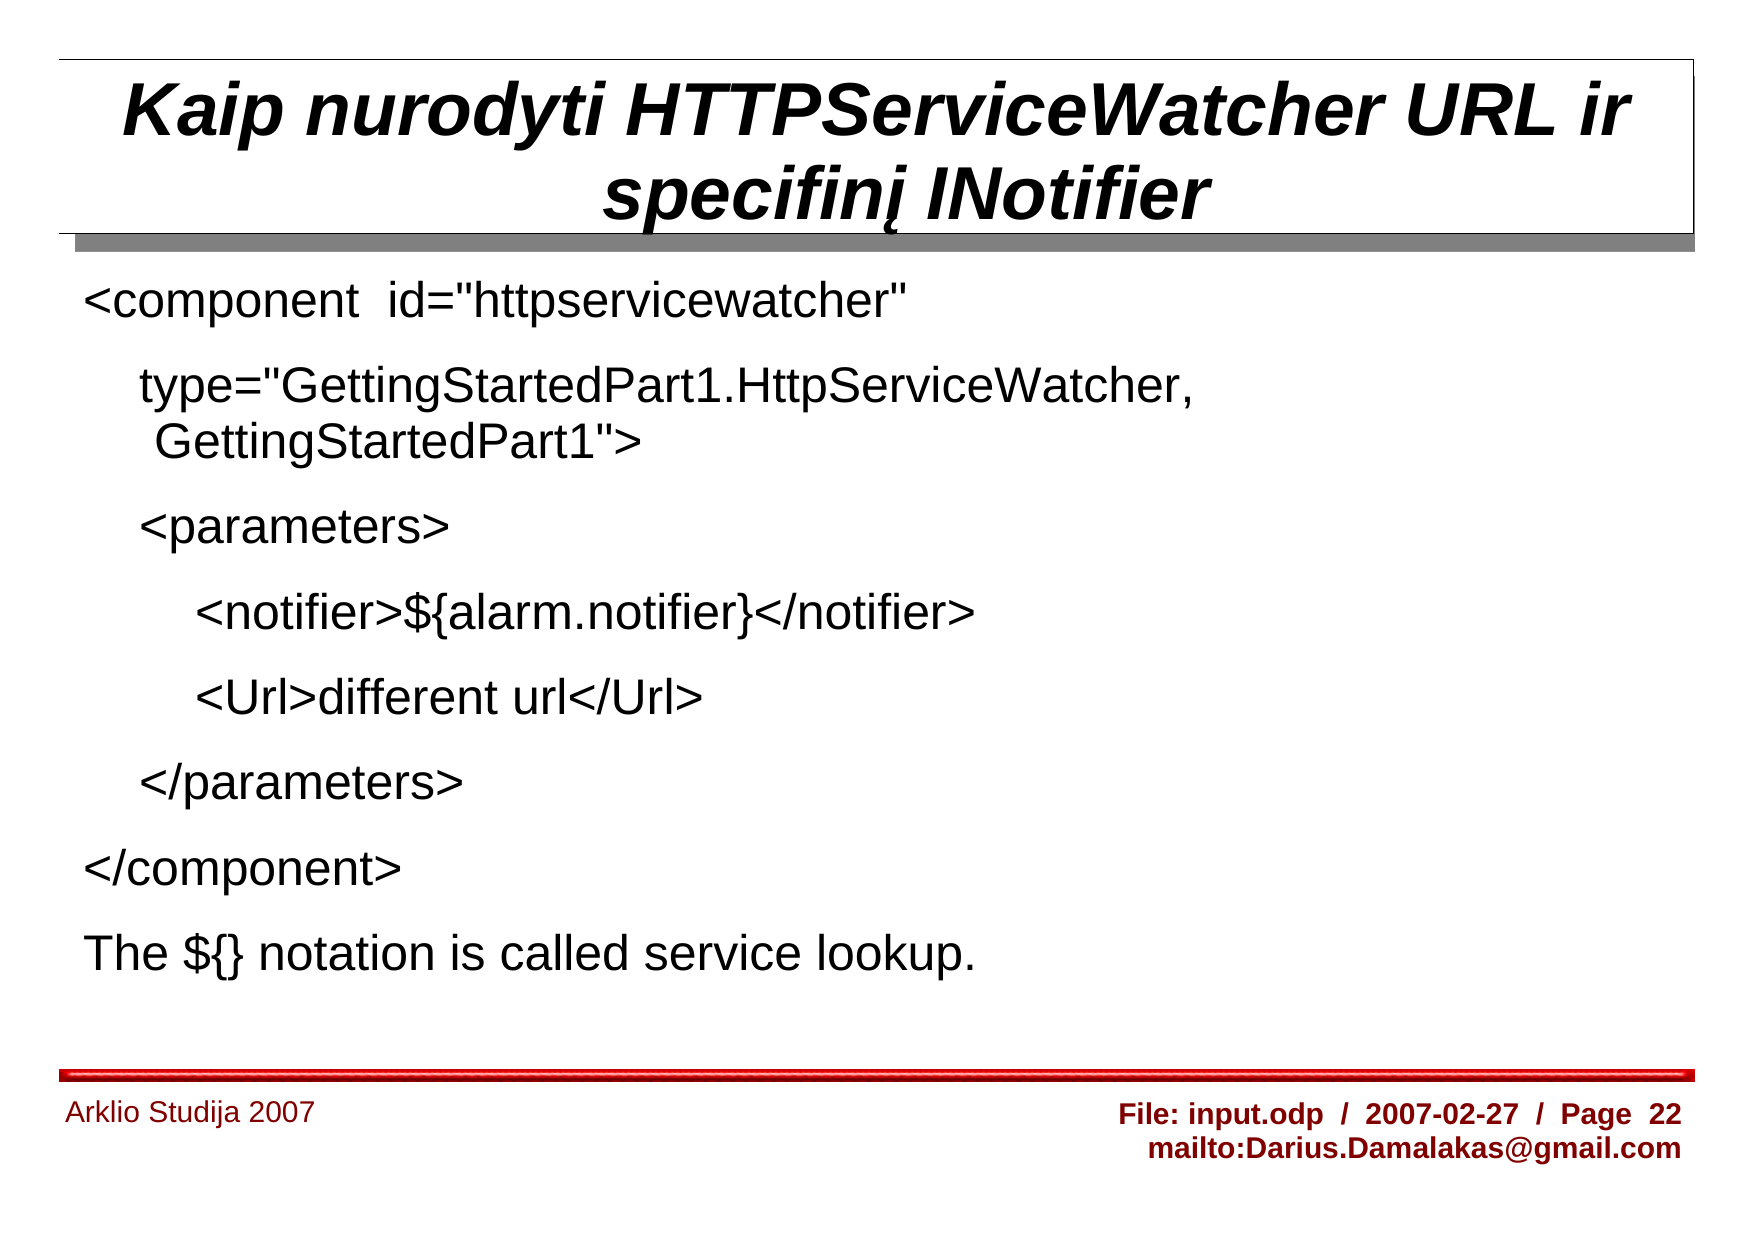

# Kaip nurodyti HTTPServiceWatcher URL ir specifinį INotifier
<component id="httpservicewatcher"
 type="GettingStartedPart1.HttpServiceWatcher, GettingStartedPart1">
 <parameters>
 <notifier>${alarm.notifier}</notifier>
 <Url>different url</Url>
 </parameters>
</component>
The ${} notation is called service lookup.